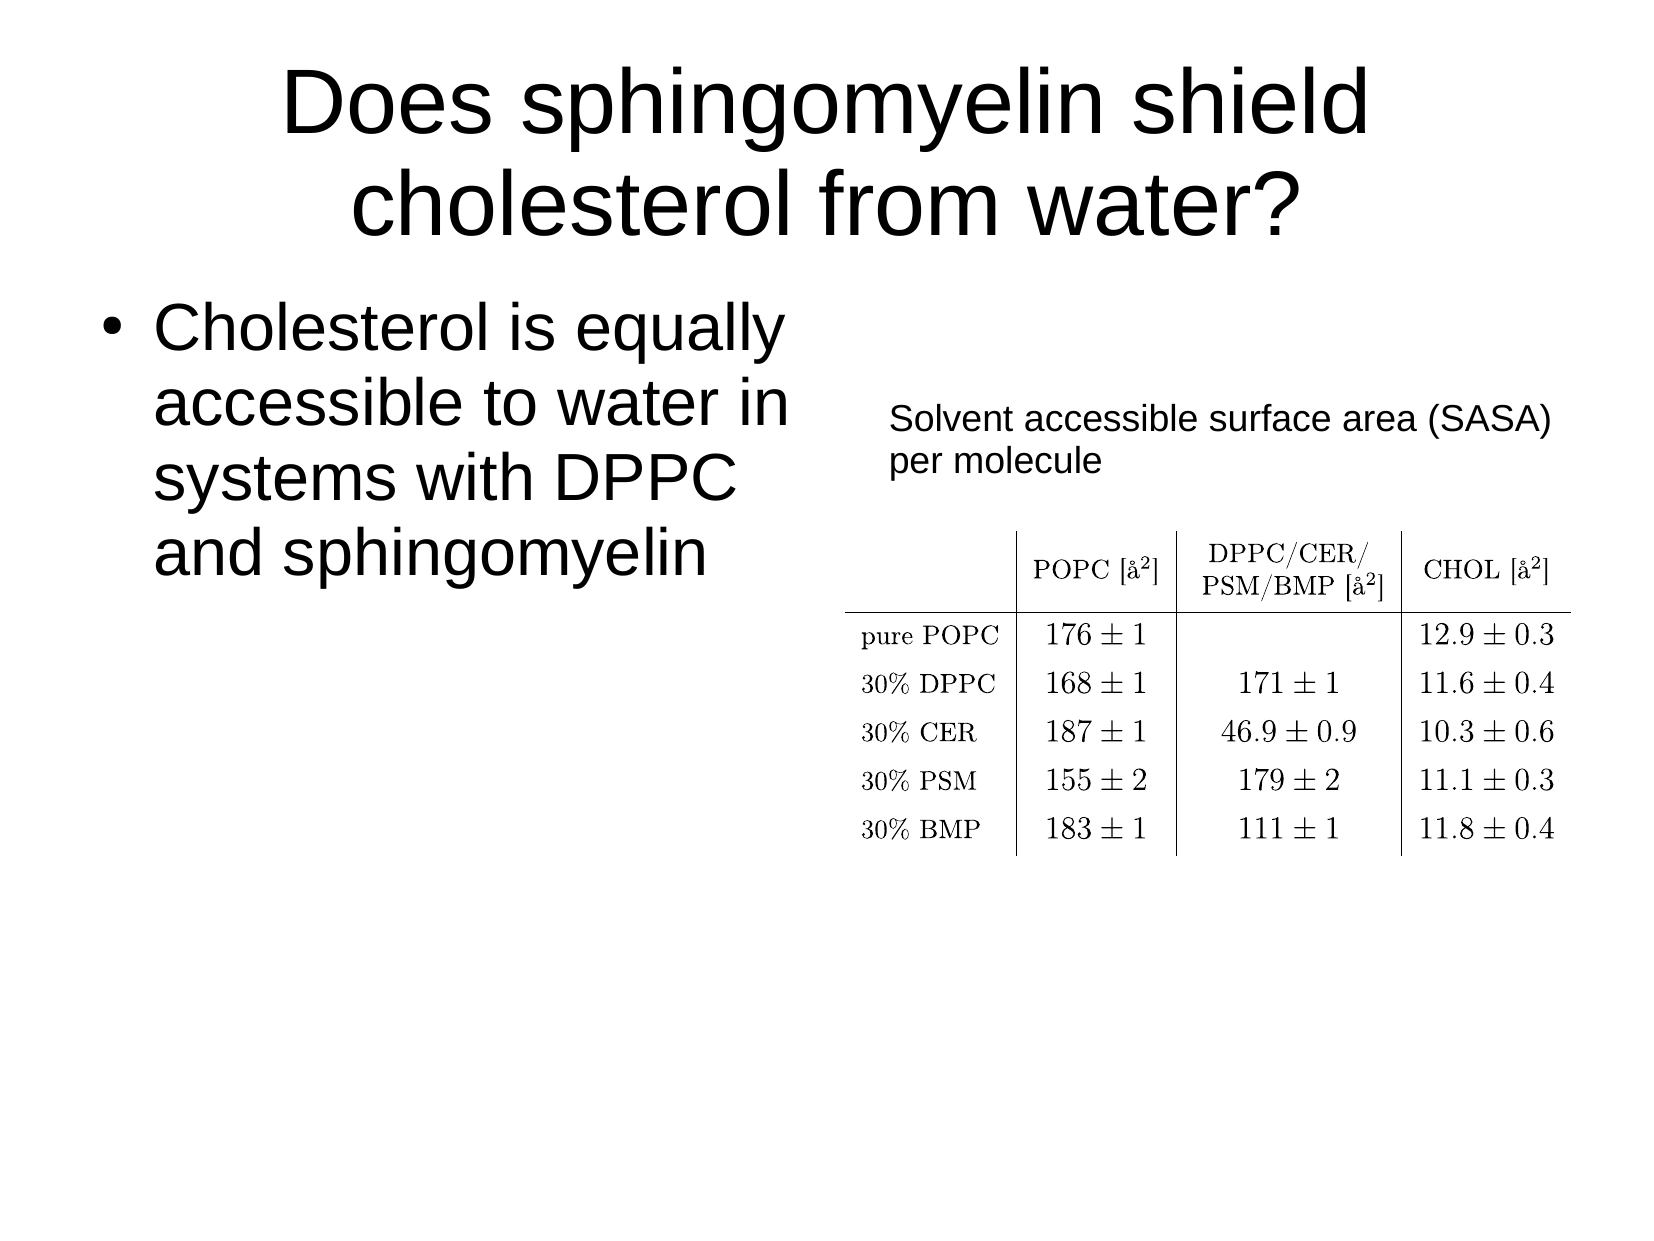

# Does sphingomyelin shield cholesterol from water?
Cholesterol is equally accessible to water in systems with DPPC and sphingomyelin
Solvent accessible surface area (SASA) per molecule